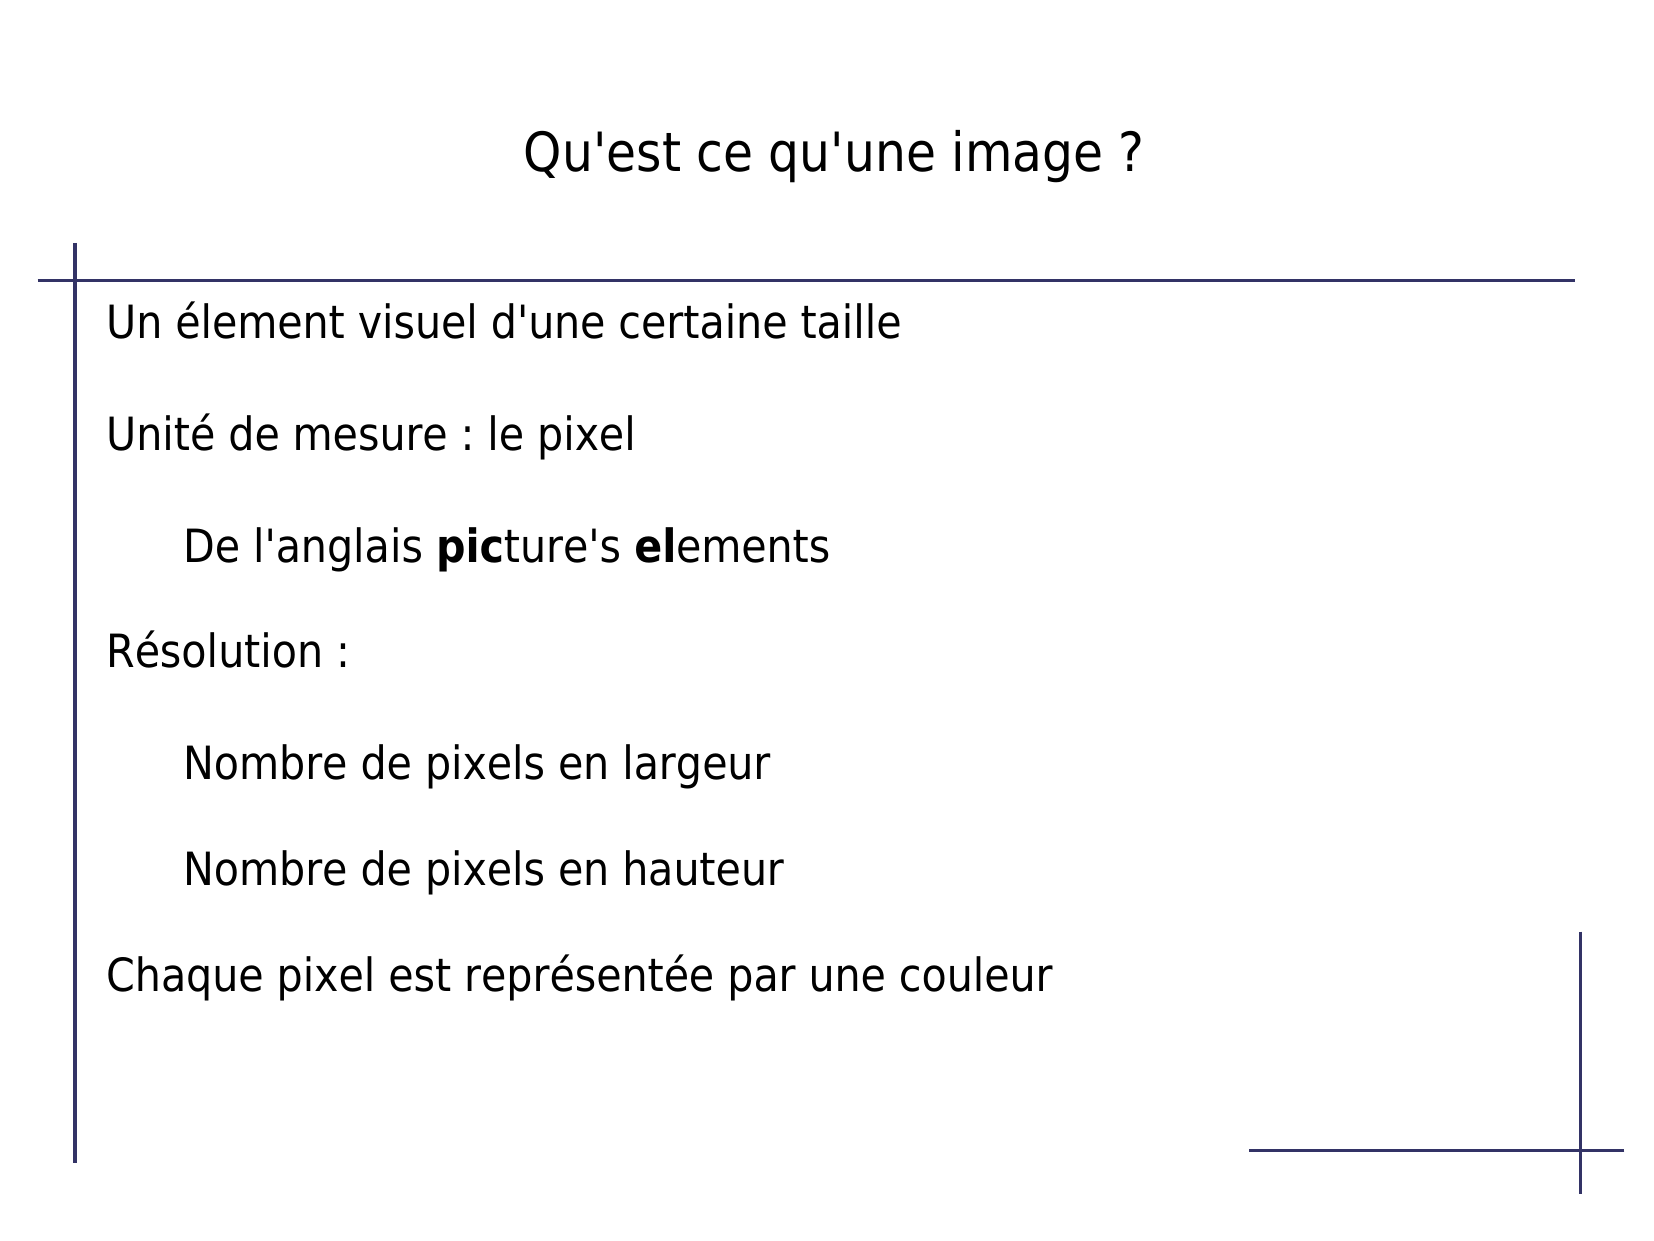

# Qu'est ce qu'une image ?
Un élement visuel d'une certaine taille
Unité de mesure : le pixel
De l'anglais picture's elements
Résolution :
Nombre de pixels en largeur
Nombre de pixels en hauteur
Chaque pixel est représentée par une couleur